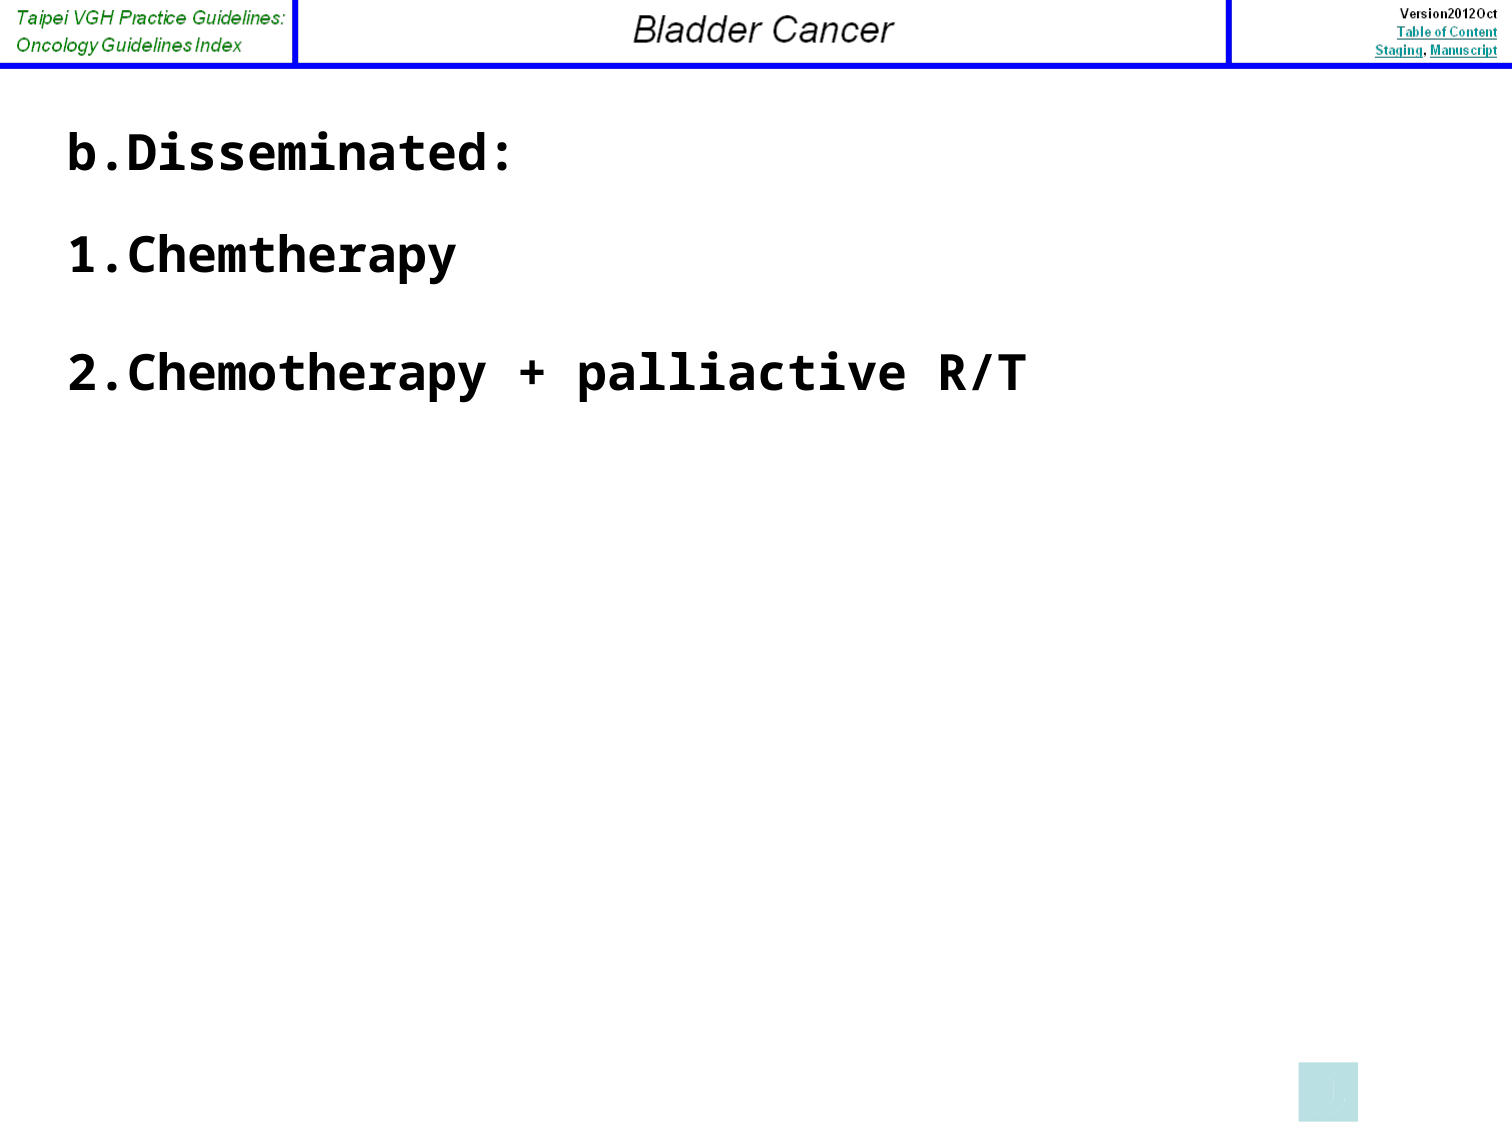

# b.Disseminated:
1.Chemtherapy
2.Chemotherapy + palliactive R/T